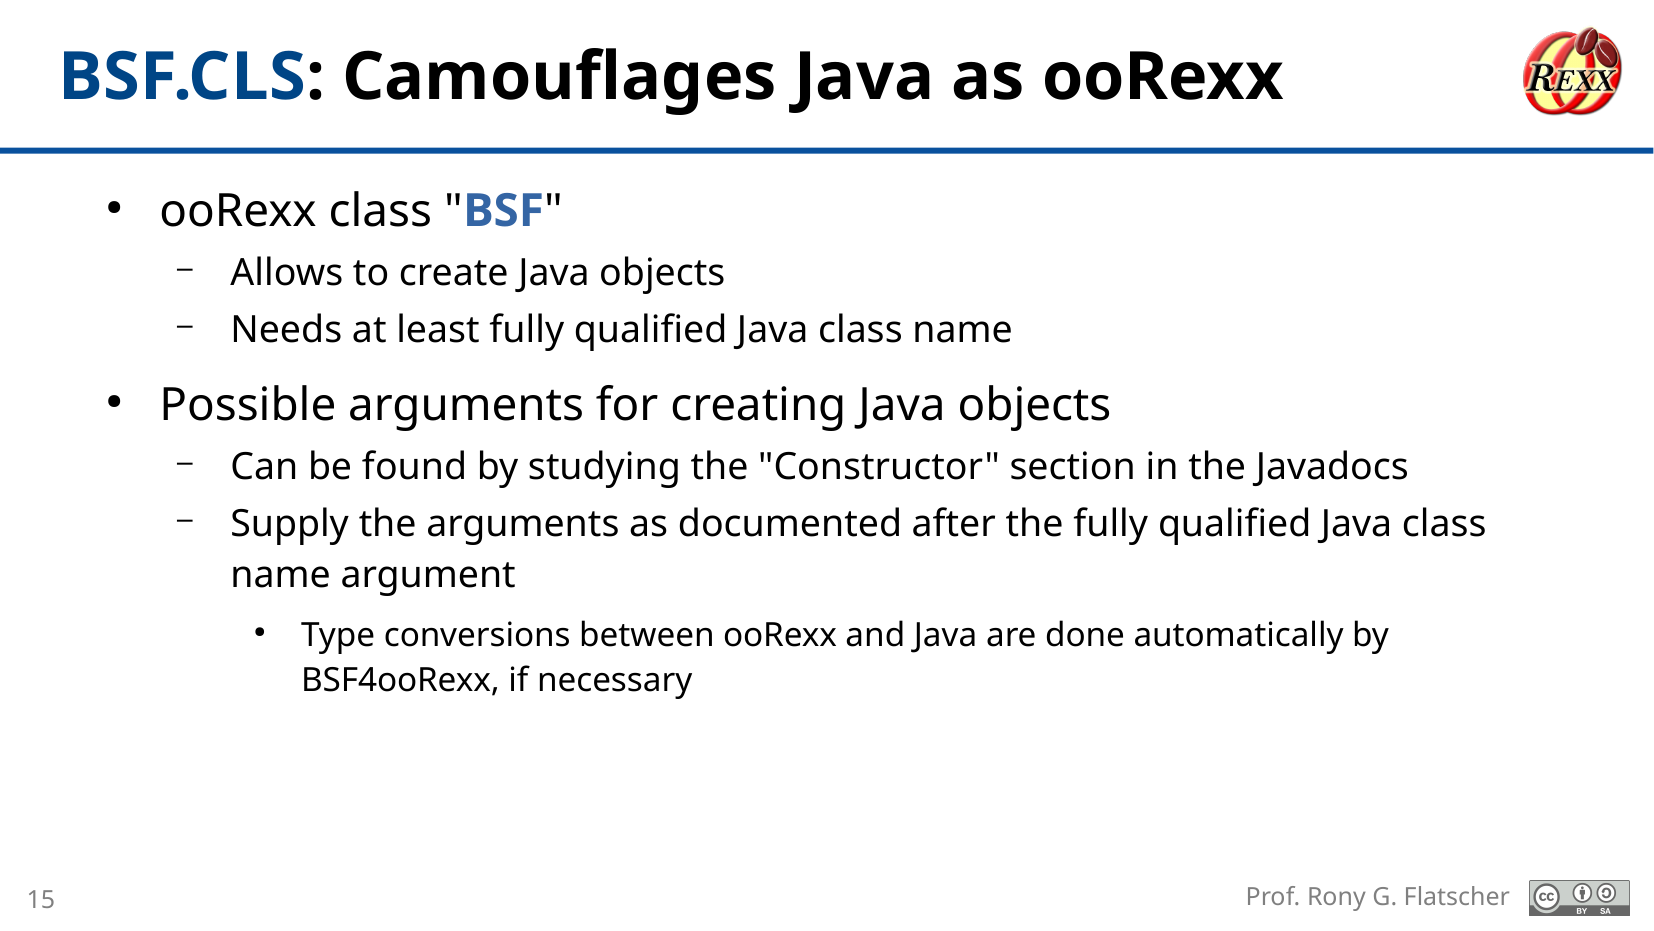

# BSF.CLS: Camouflages Java as ooRexx
ooRexx class "BSF"
Allows to create Java objects
Needs at least fully qualified Java class name
Possible arguments for creating Java objects
Can be found by studying the "Constructor" section in the Javadocs
Supply the arguments as documented after the fully qualified Java class name argument
Type conversions between ooRexx and Java are done automatically by BSF4ooRexx, if necessary